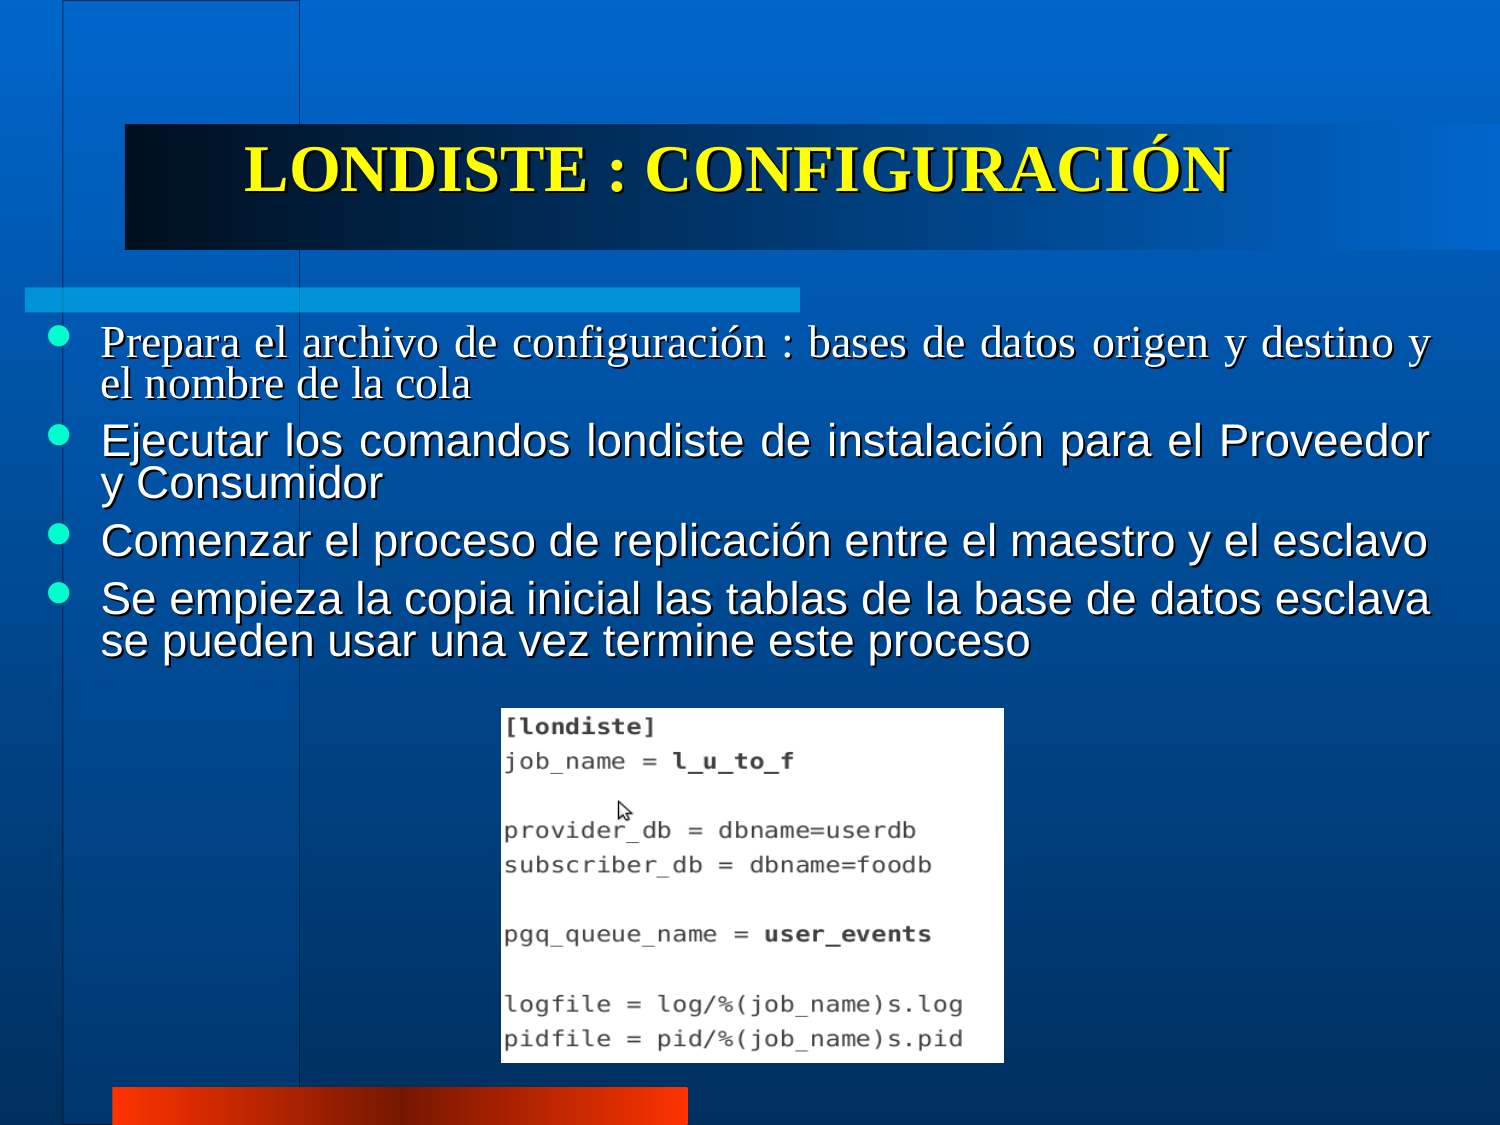

# LONDISTE : CONFIGURACIÓN
Prepara el archivo de configuración : bases de datos origen y destino y el nombre de la cola
Ejecutar los comandos londiste de instalación para el Proveedor y Consumidor
Comenzar el proceso de replicación entre el maestro y el esclavo
Se empieza la copia inicial las tablas de la base de datos esclava se pueden usar una vez termine este proceso